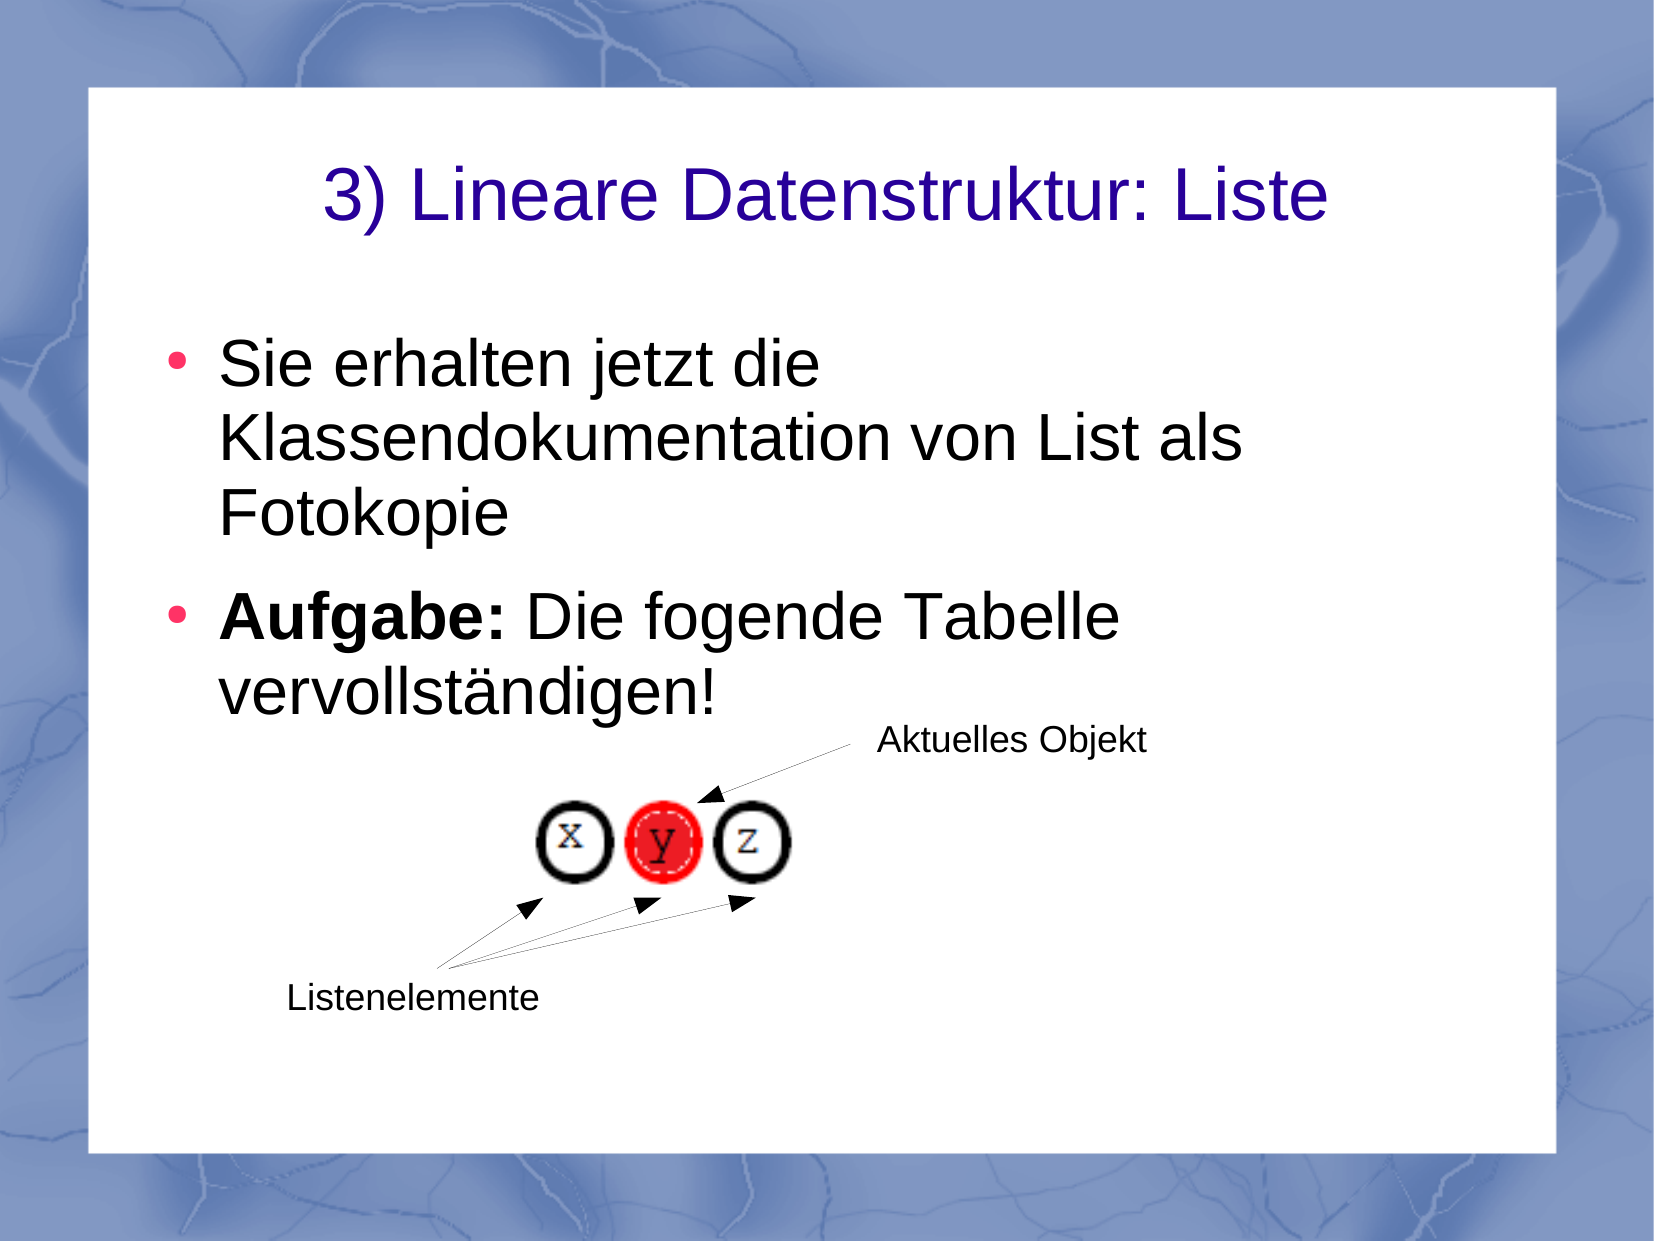

# 3) Lineare Datenstruktur: Liste
Sie erhalten jetzt die Klassendokumentation von List als Fotokopie
Aufgabe: Die fogende Tabelle vervollständigen!
Aktuelles Objekt
Listenelemente